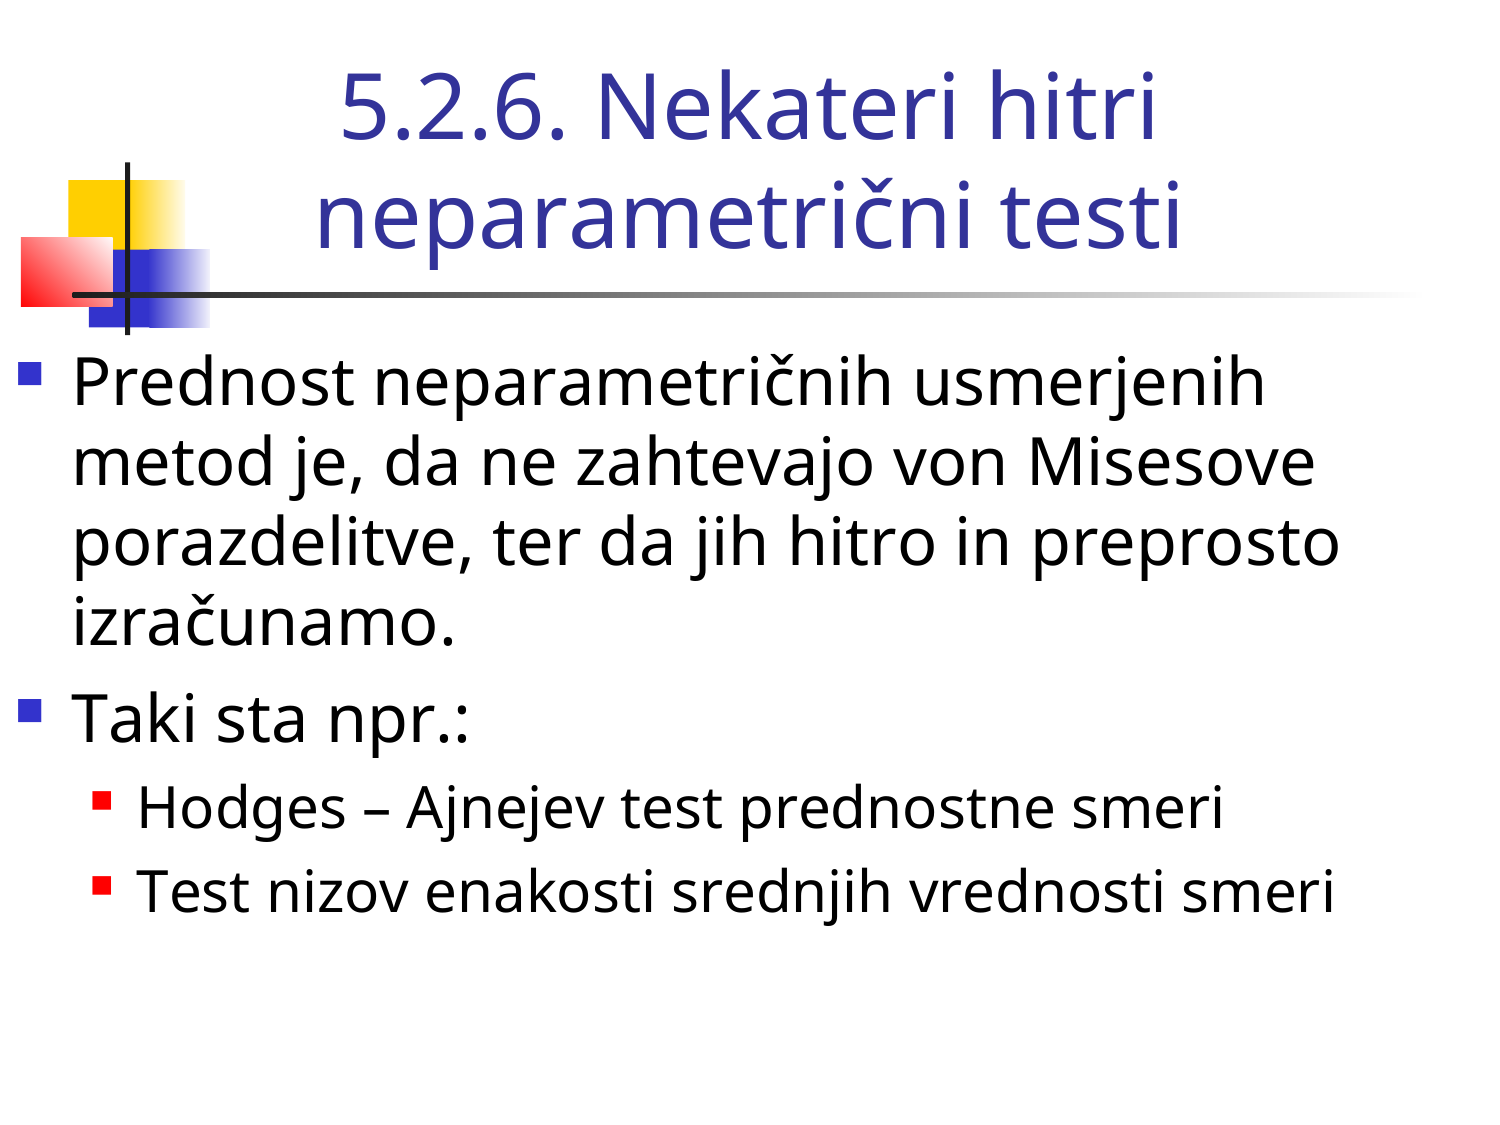

# 5.2.6. Nekateri hitri neparametrični testi
Prednost neparametričnih usmerjenih metod je, da ne zahtevajo von Misesove porazdelitve, ter da jih hitro in preprosto izračunamo.
Taki sta npr.:
Hodges – Ajnejev test prednostne smeri
Test nizov enakosti srednjih vrednosti smeri